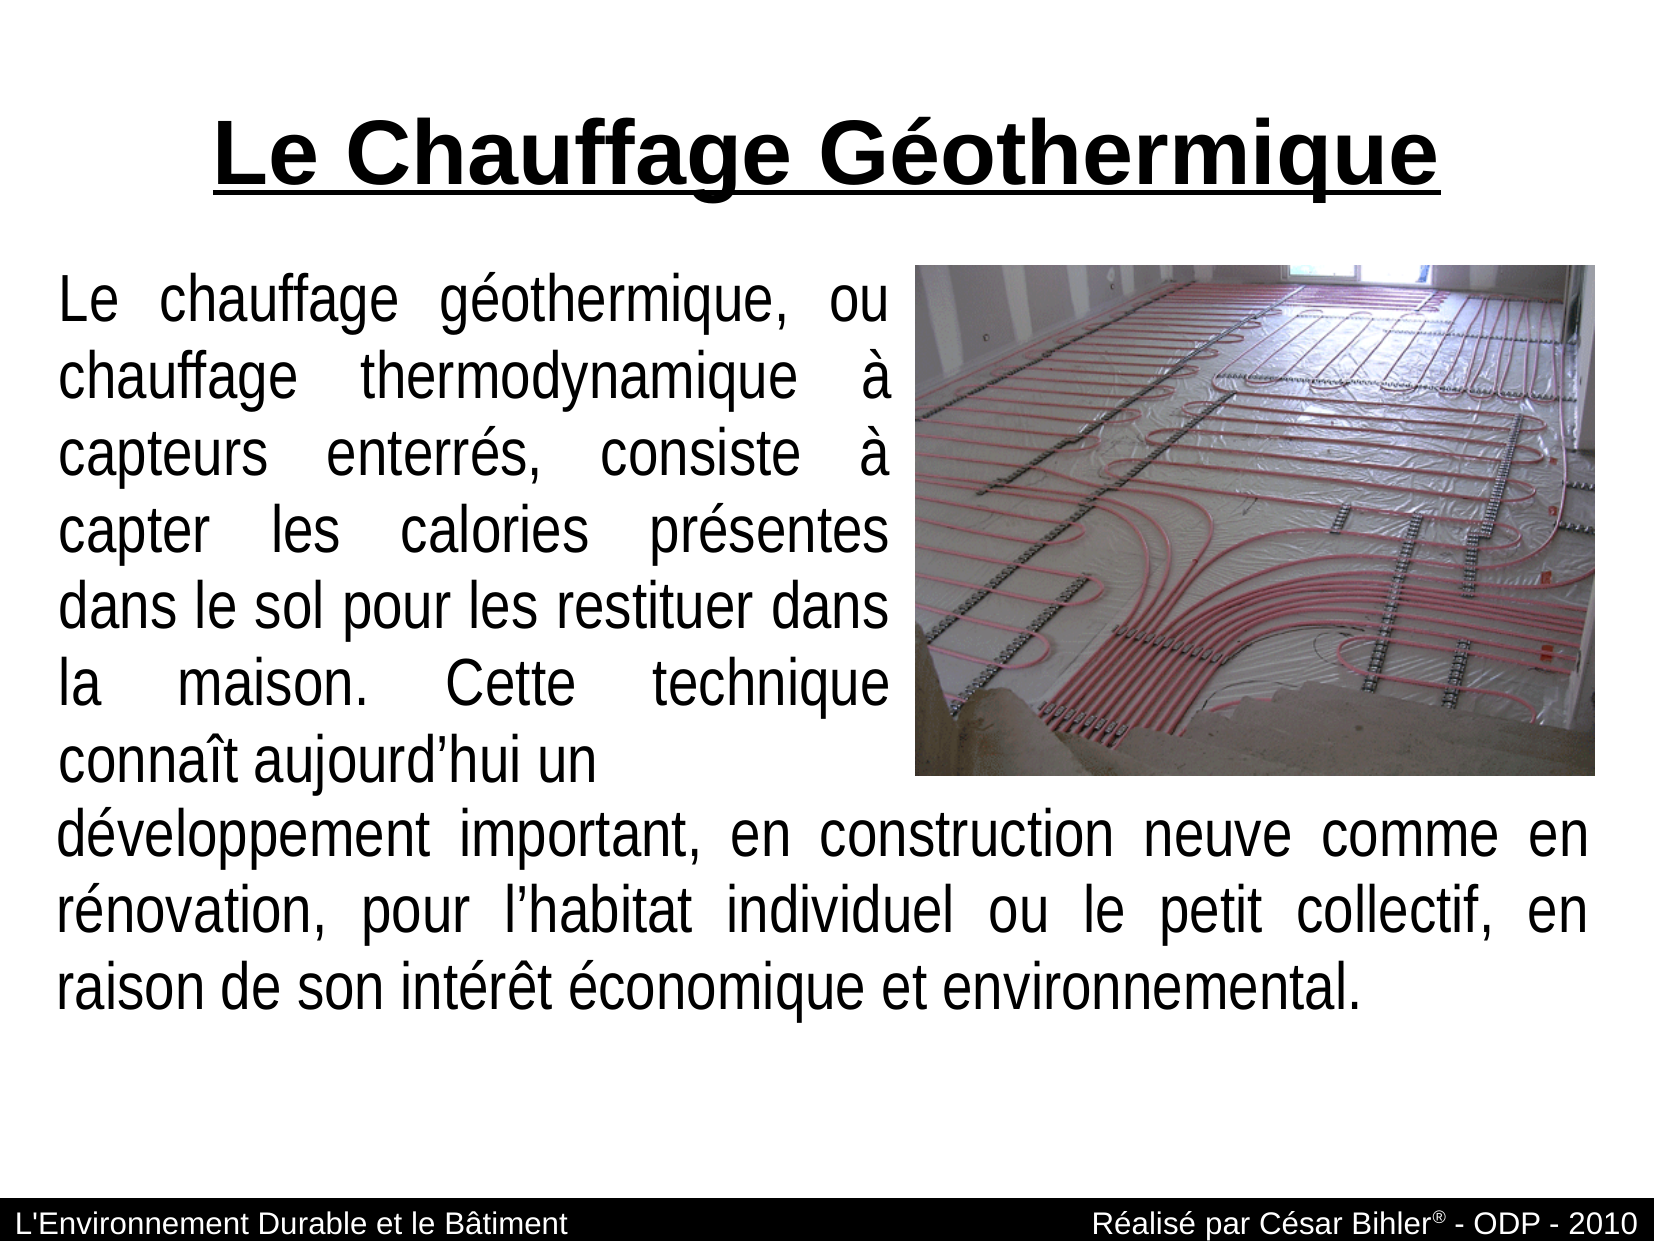

# Le Chauffage Géothermique
Le chauffage géothermique, ou chauffage thermodynamique à capteurs enterrés, consiste à capter les calories présentes dans le sol pour les restituer dans la maison. Cette technique connaît aujourd’hui un
développement important, en construction neuve comme en rénovation, pour l’habitat individuel ou le petit collectif, en raison de son intérêt économique et environnemental.
L'Environnement Durable et le Bâtiment							 Réalisé par César Bihler® - ODP - 2010